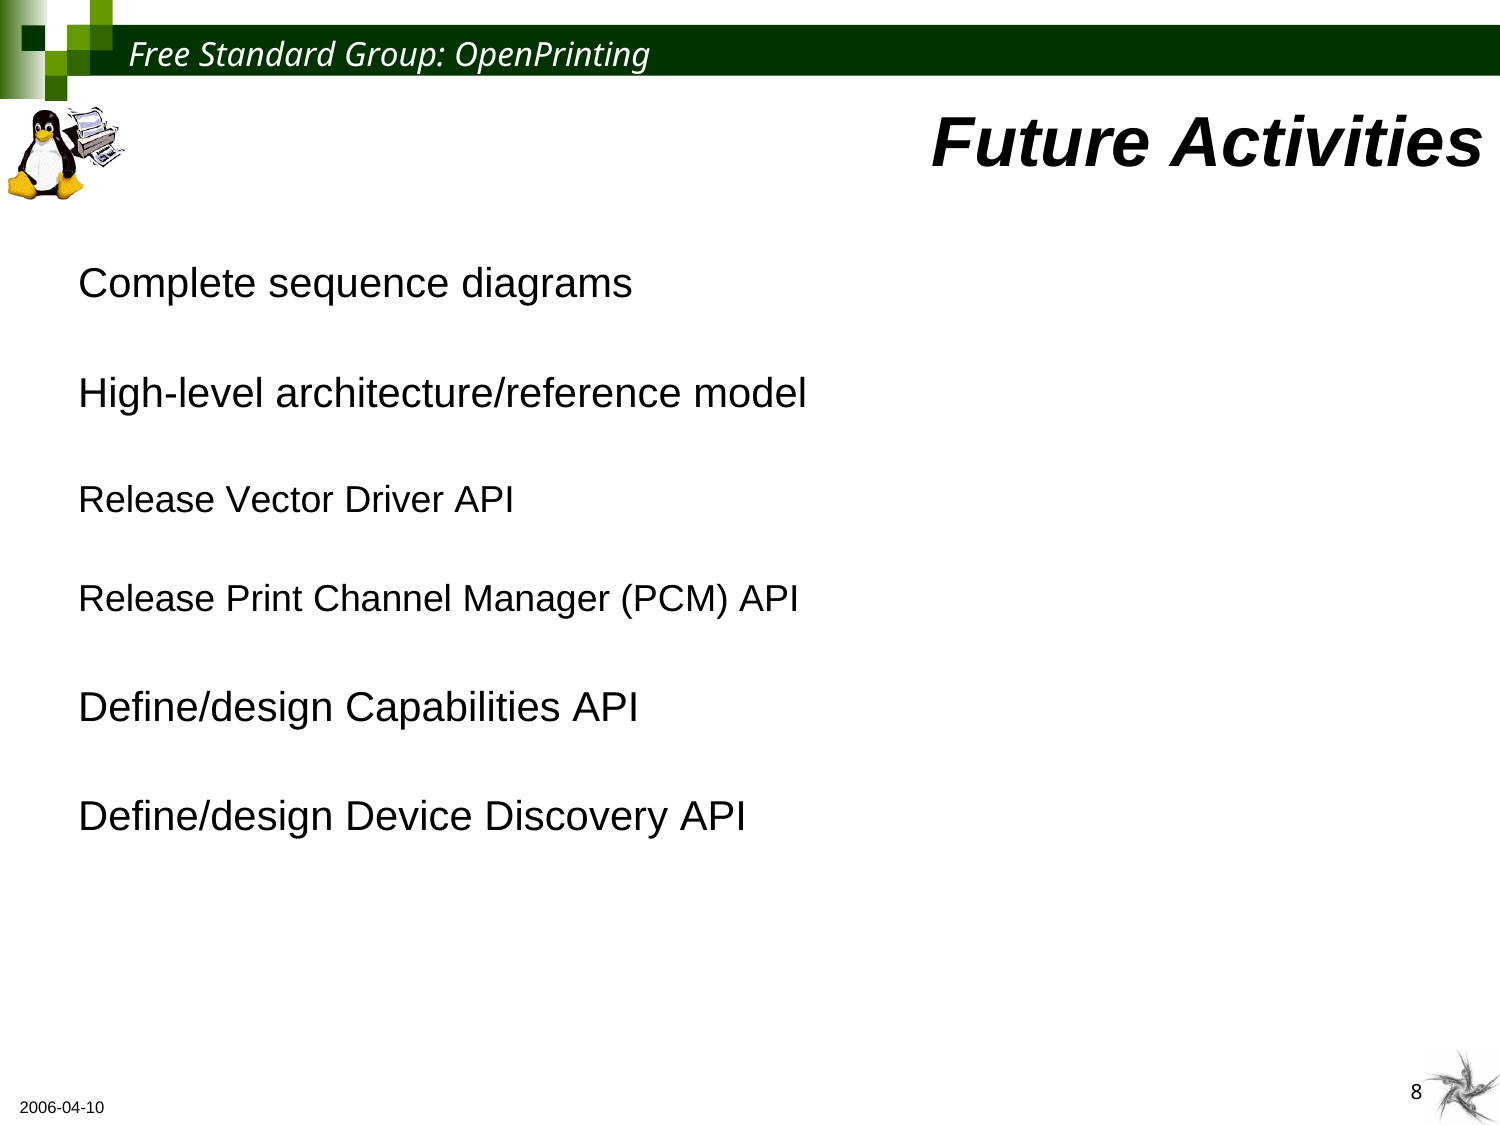

Future Activities
# Complete sequence diagrams
High-level architecture/reference model
Release Vector Driver API
Release Print Channel Manager (PCM) API
Define/design Capabilities API
Define/design Device Discovery API